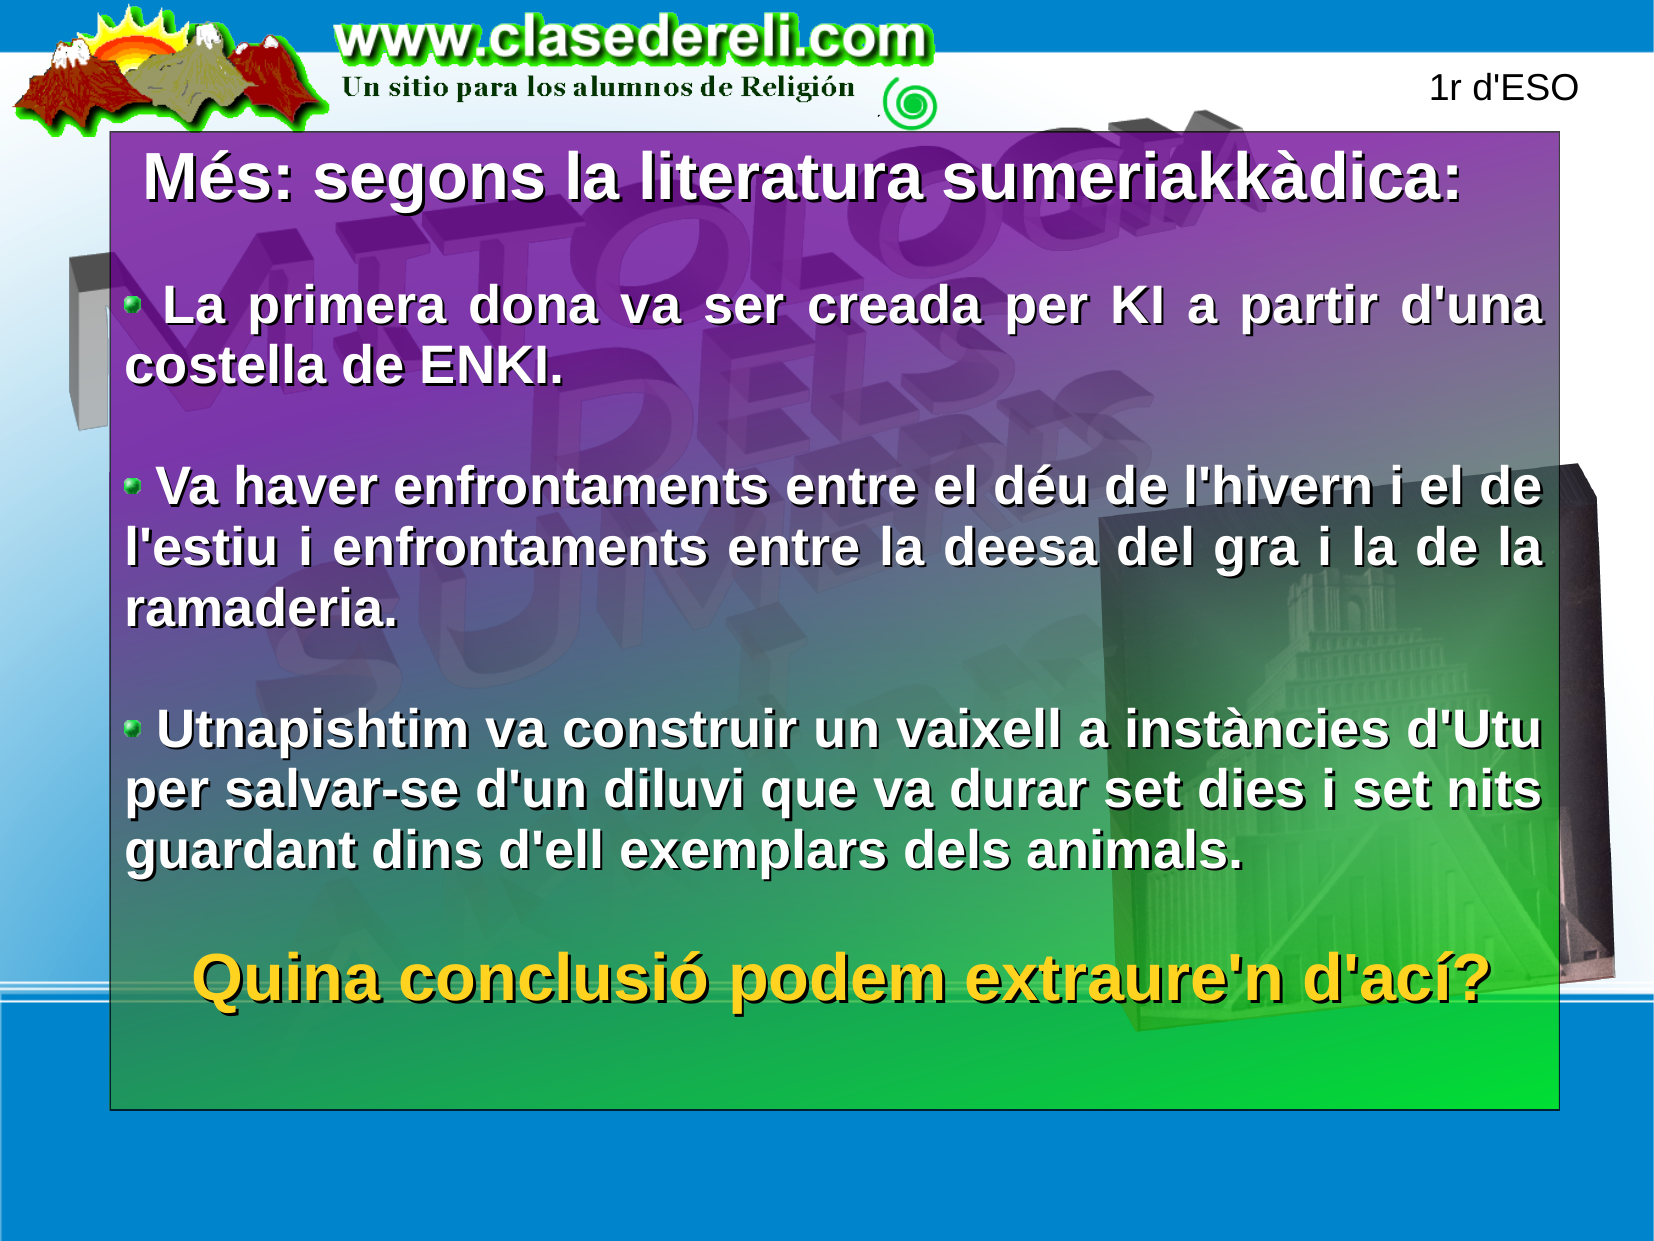

Més: segons la literatura sumeriakkàdica:
 La primera dona va ser creada per KI a partir d'una costella de ENKI.
 Va haver enfrontaments entre el déu de l'hivern i el de l'estiu i enfrontaments entre la deesa del gra i la de la ramaderia.
 Utnapishtim va construir un vaixell a instàncies d'Utu per salvar-se d'un diluvi que va durar set dies i set nits guardant dins d'ell exemplars dels animals.
Quina conclusió podem extraure'n d'ací?